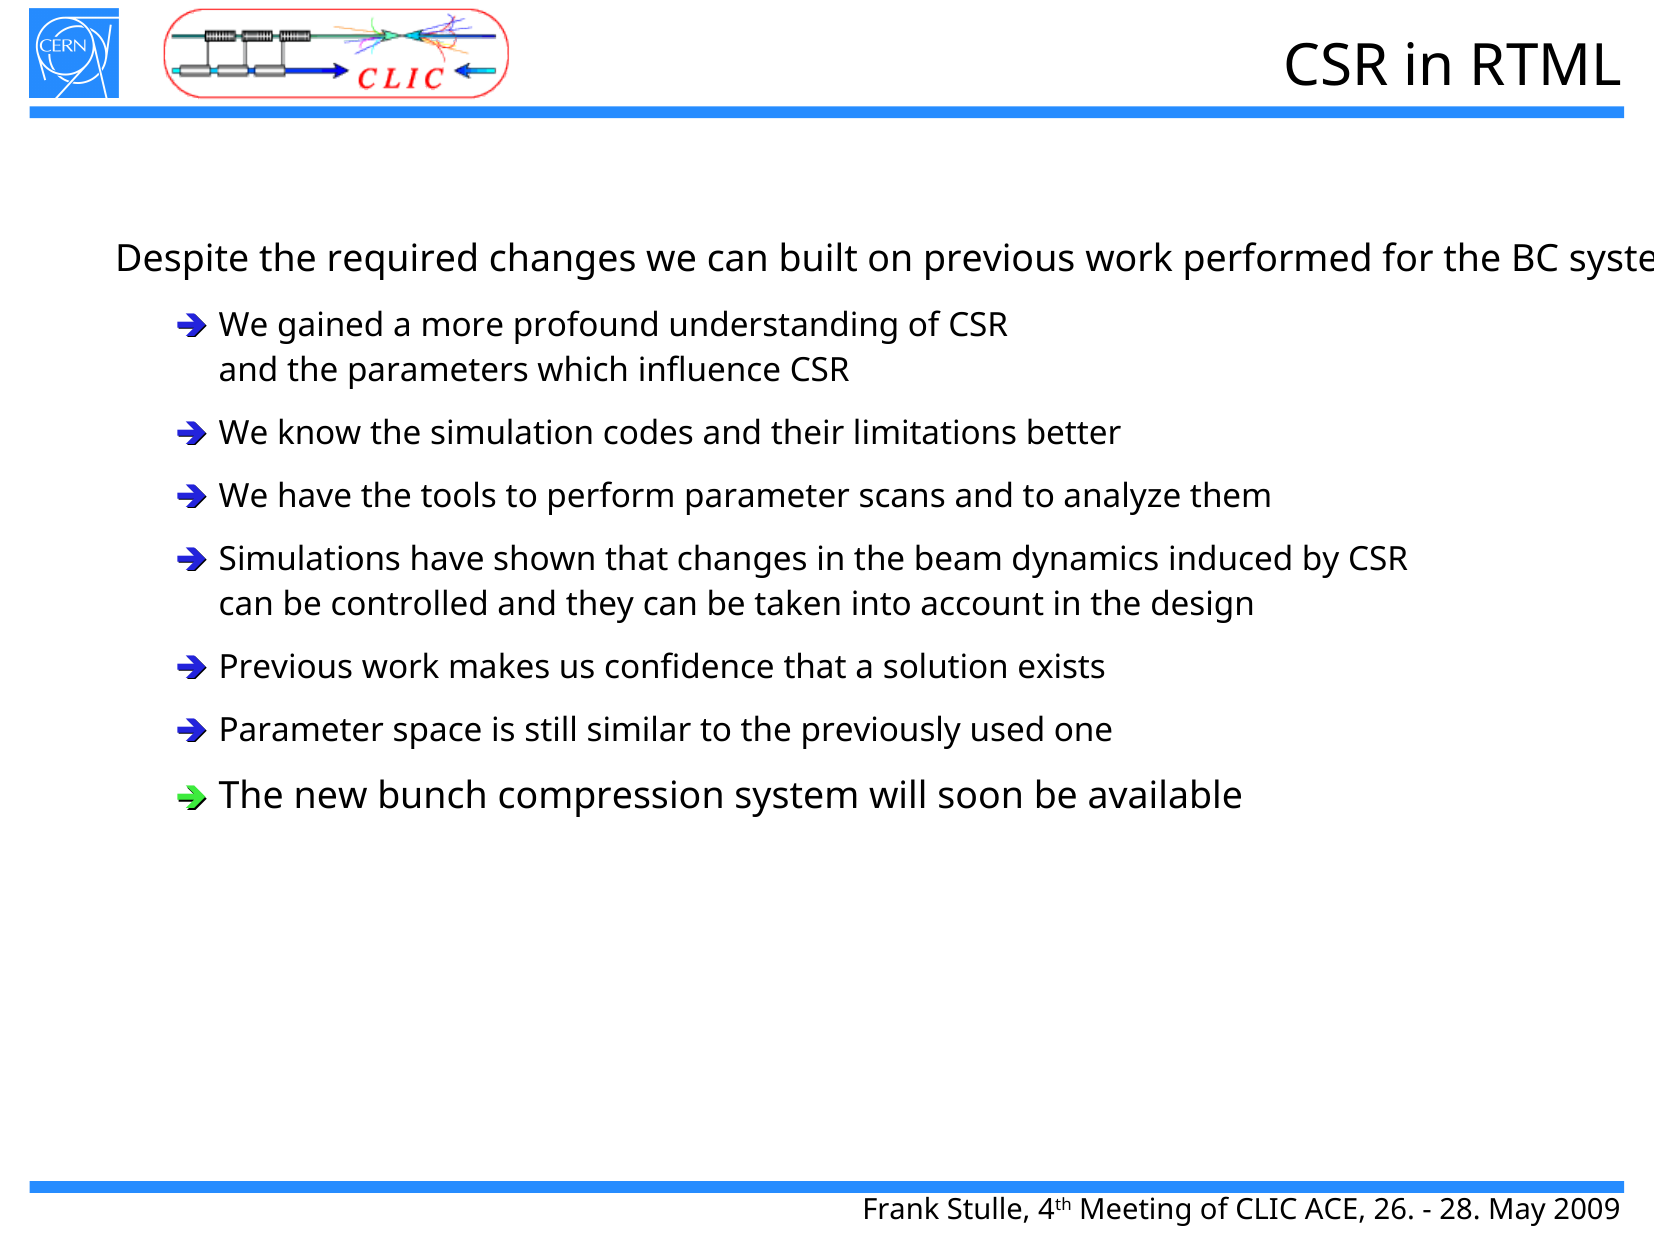

# CSR in RTML
Despite the required changes we can built on previous work performed for the BC system:
		We gained a more profound understanding of CSR
		and the parameters which influence CSR
		We know the simulation codes and their limitations better
		We have the tools to perform parameter scans and to analyze them
		Simulations have shown that changes in the beam dynamics induced by CSR
		can be controlled and they can be taken into account in the design
		Previous work makes us confidence that a solution exists
		Parameter space is still similar to the previously used one
		The new bunch compression system will soon be available